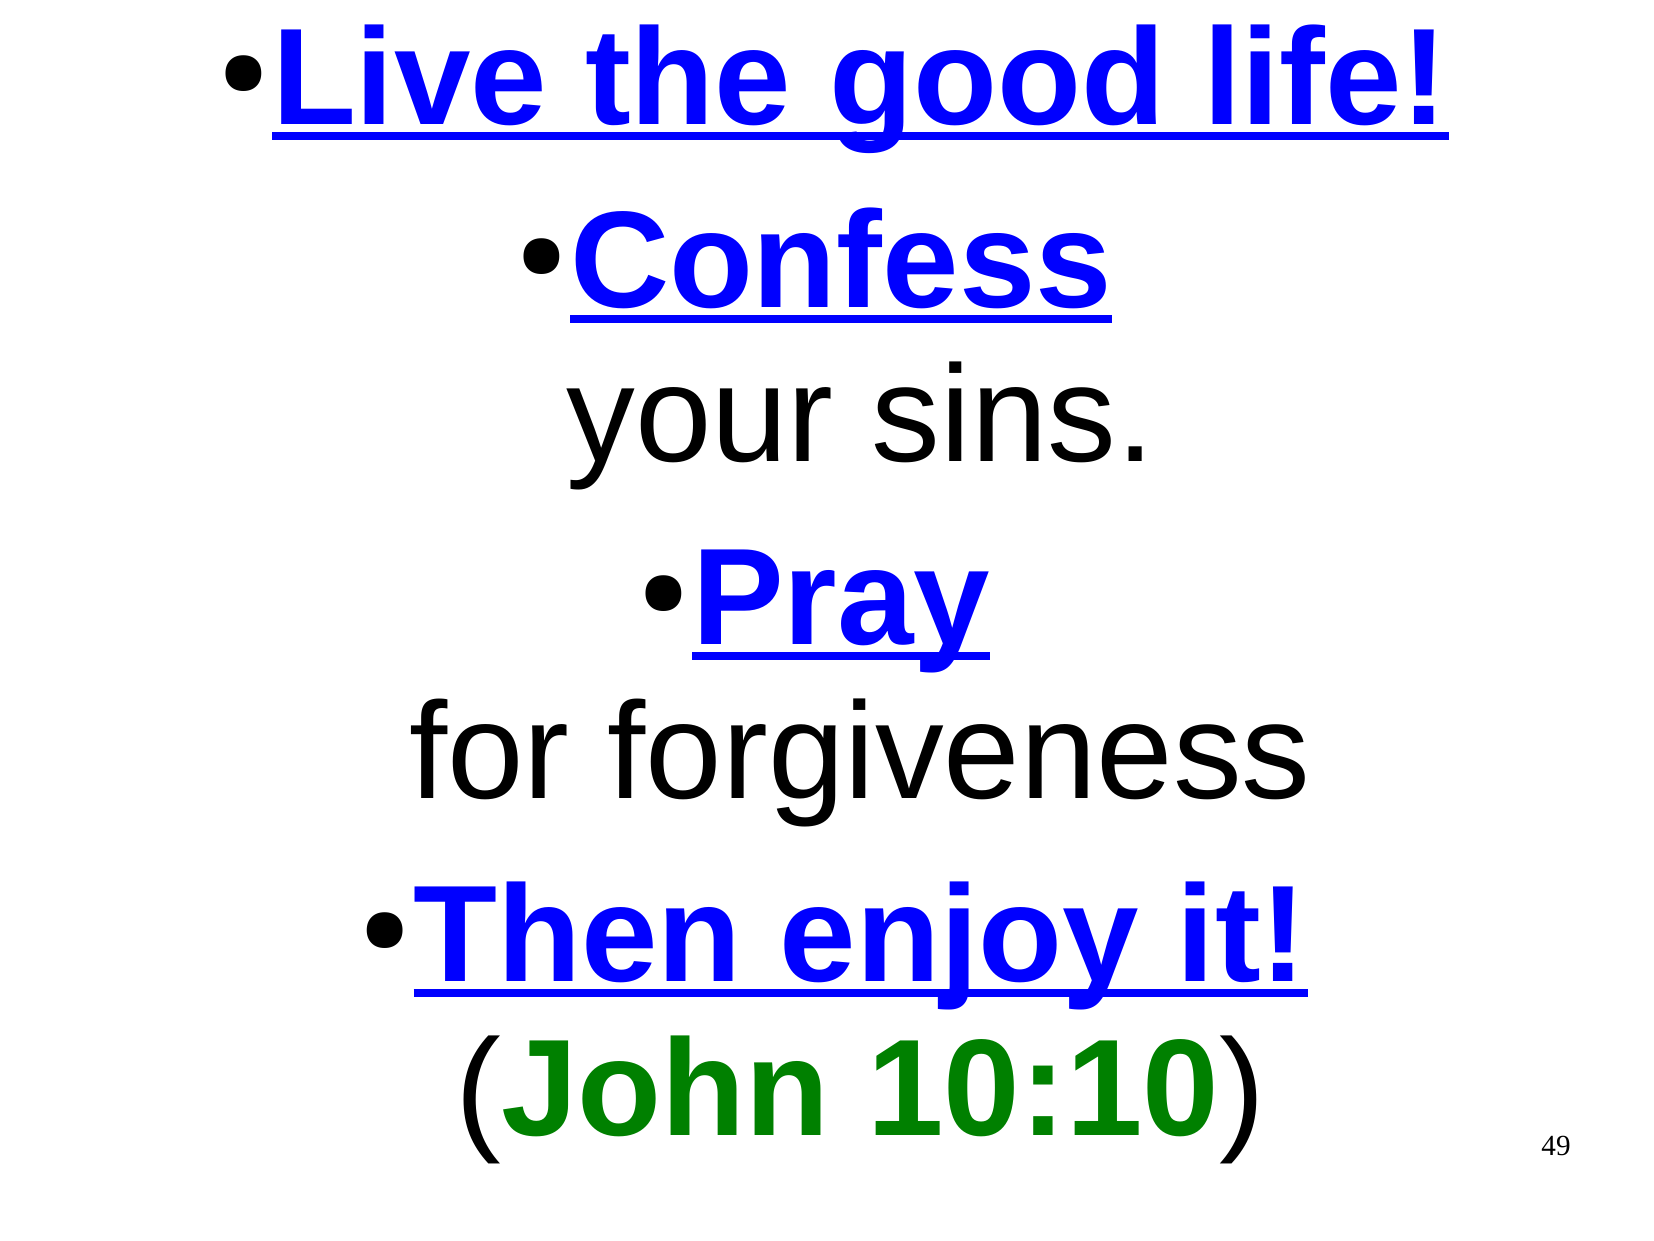

# Live the good life!
Confess
your sins.
Pray
for forgiveness
Then enjoy it!
(John 10:10)
49